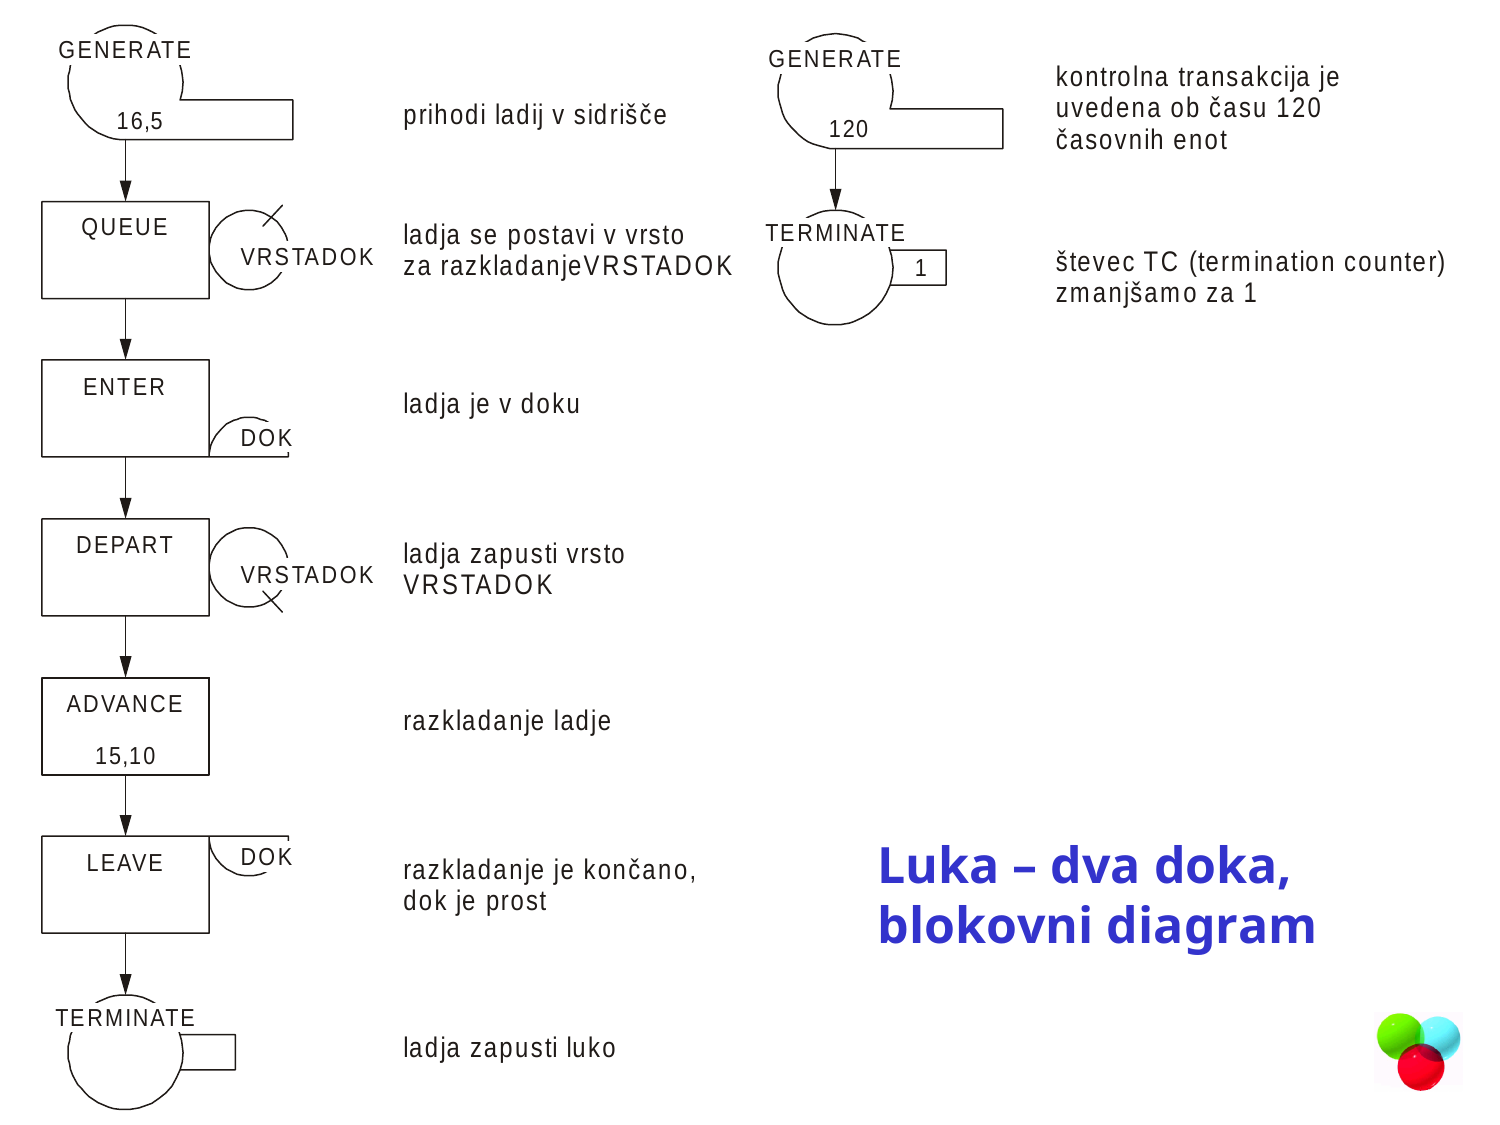

# Luka – dva doka, blokovni diagram